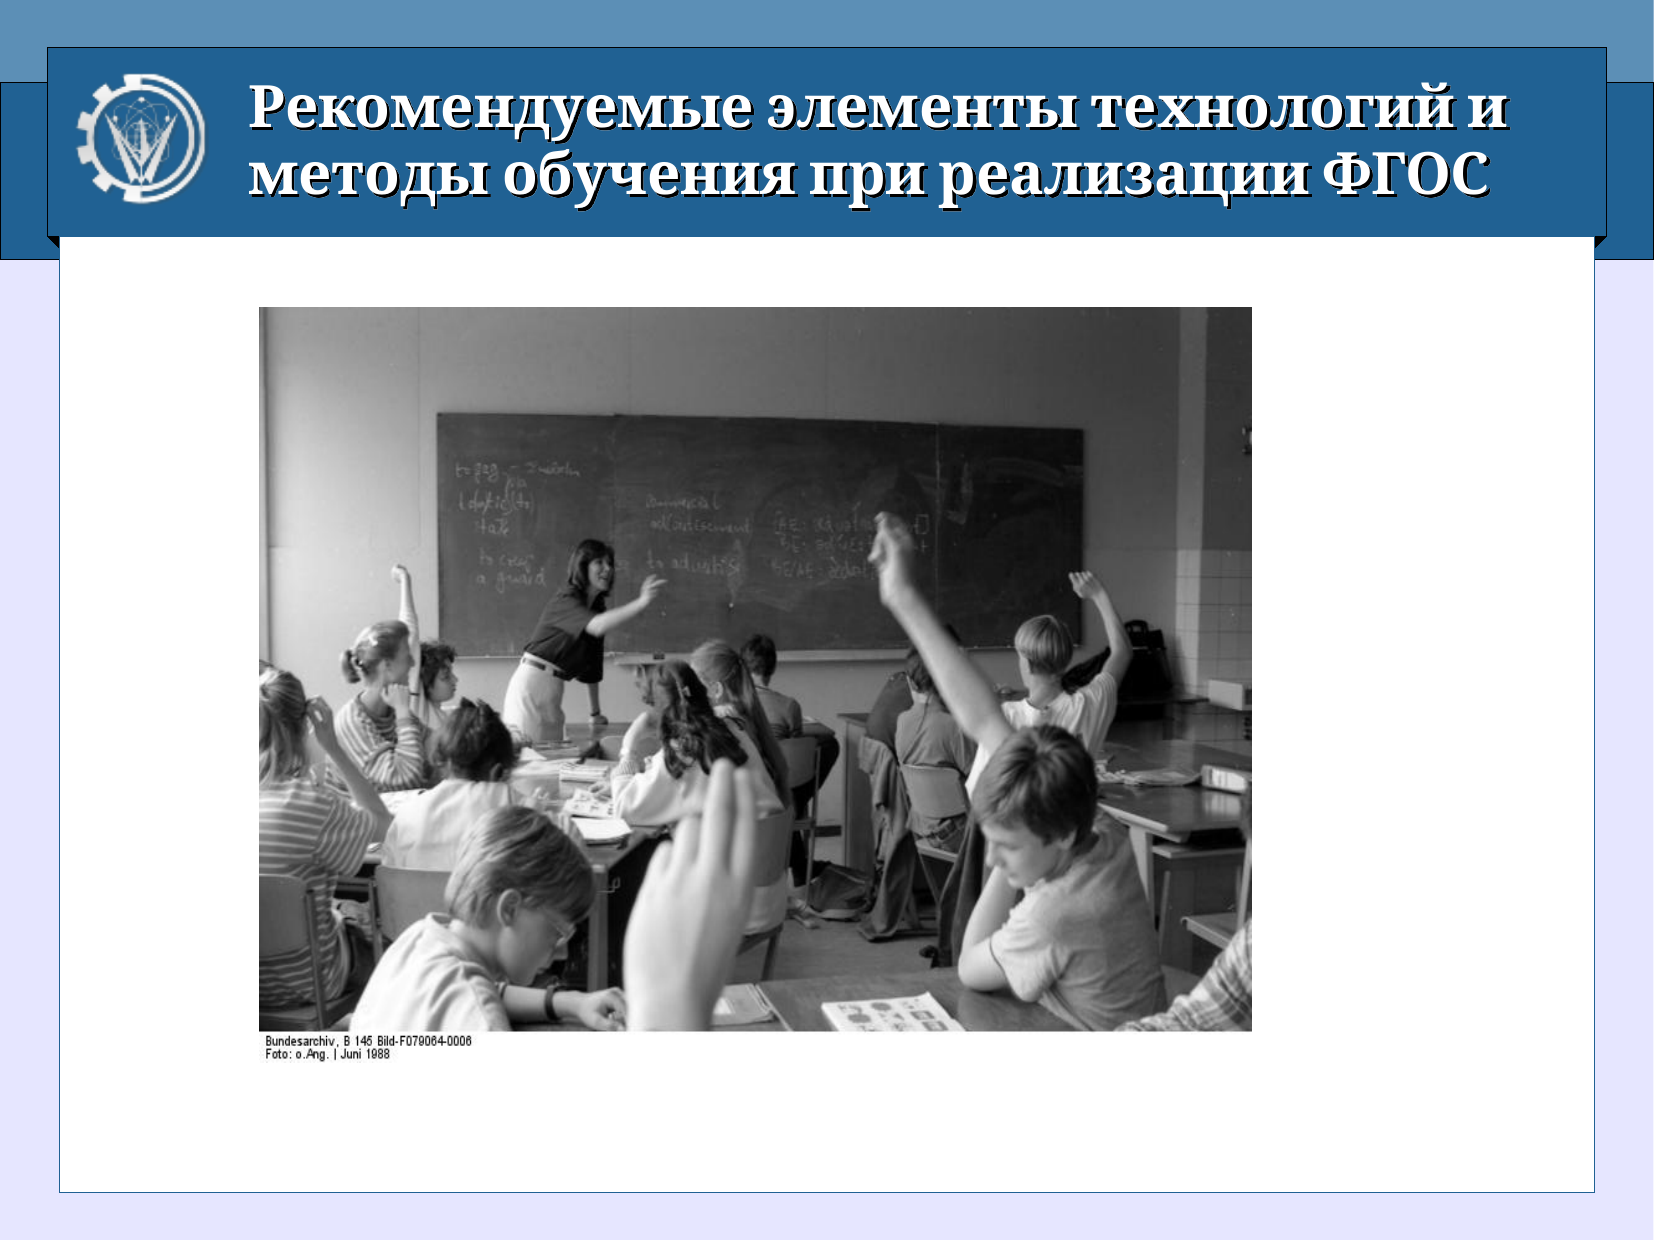

# Рекомендуемые элементы технологий и методы обучения при реализации ФГОС